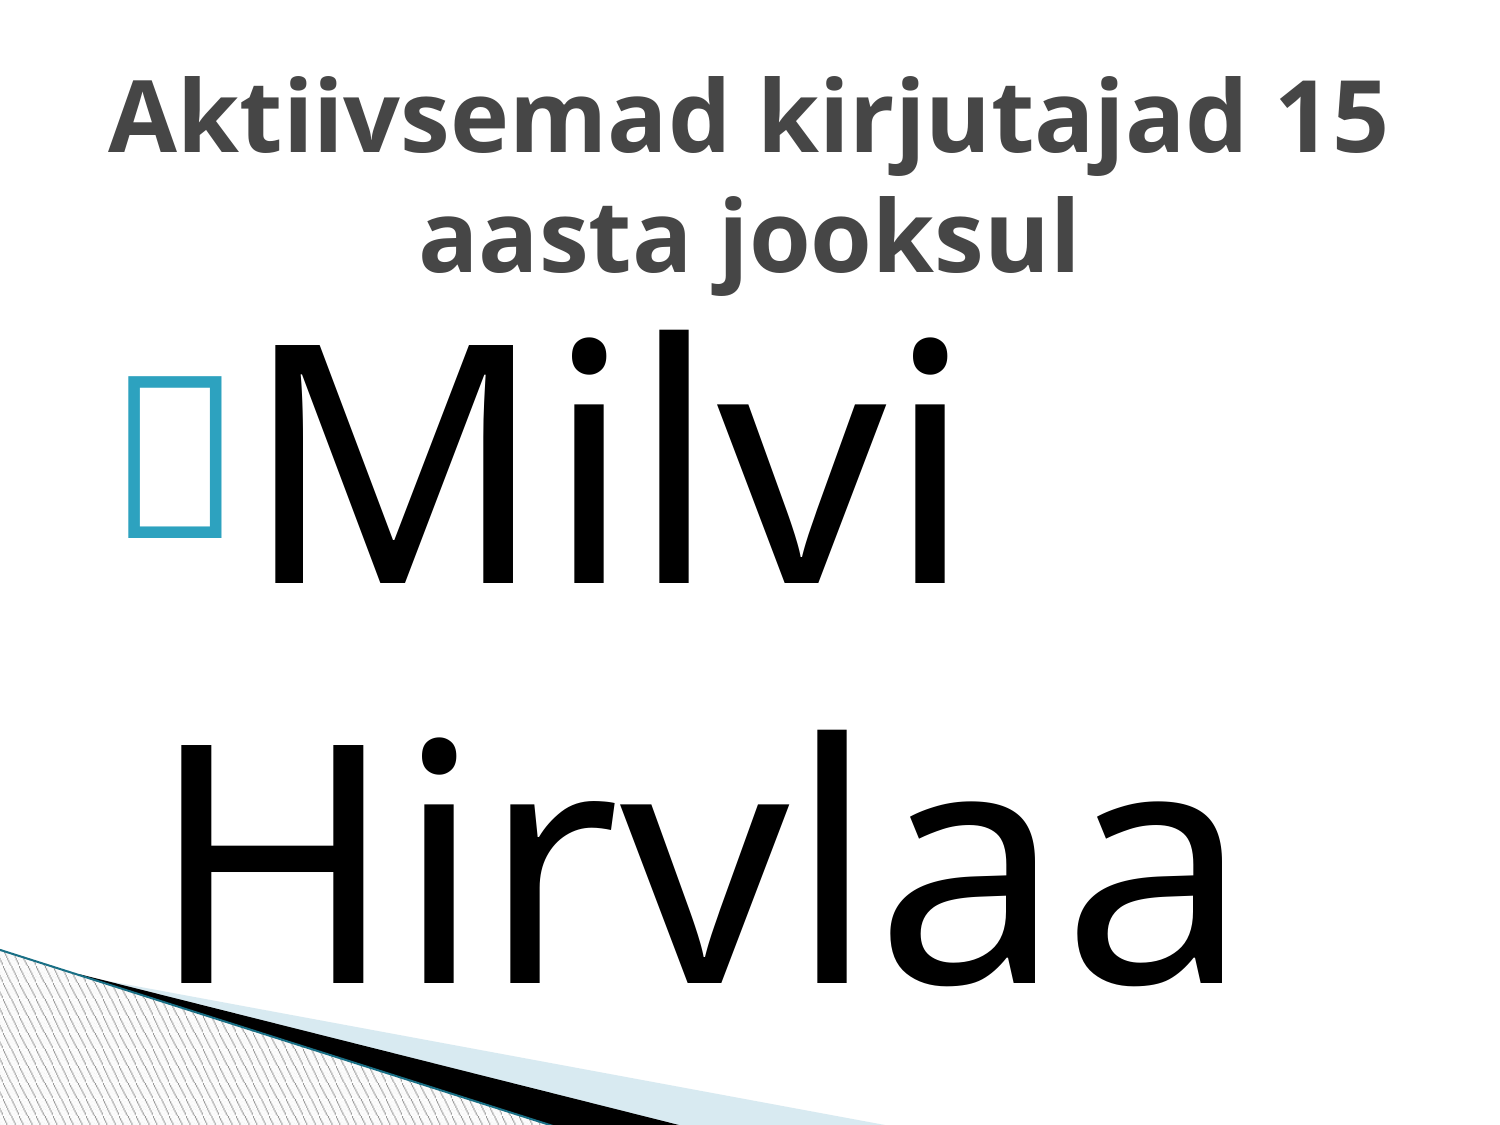

Aktiivsemad kirjutajad 15 aasta jooksul
# Milvi Hirvlaane – 66 korda
Tiiu Leppikus - 50
Ülle Sillamäe - 38
Merike Kaste - 31
Margit Lail - 21
Vahur Tohver - 16
Laine Laan -15